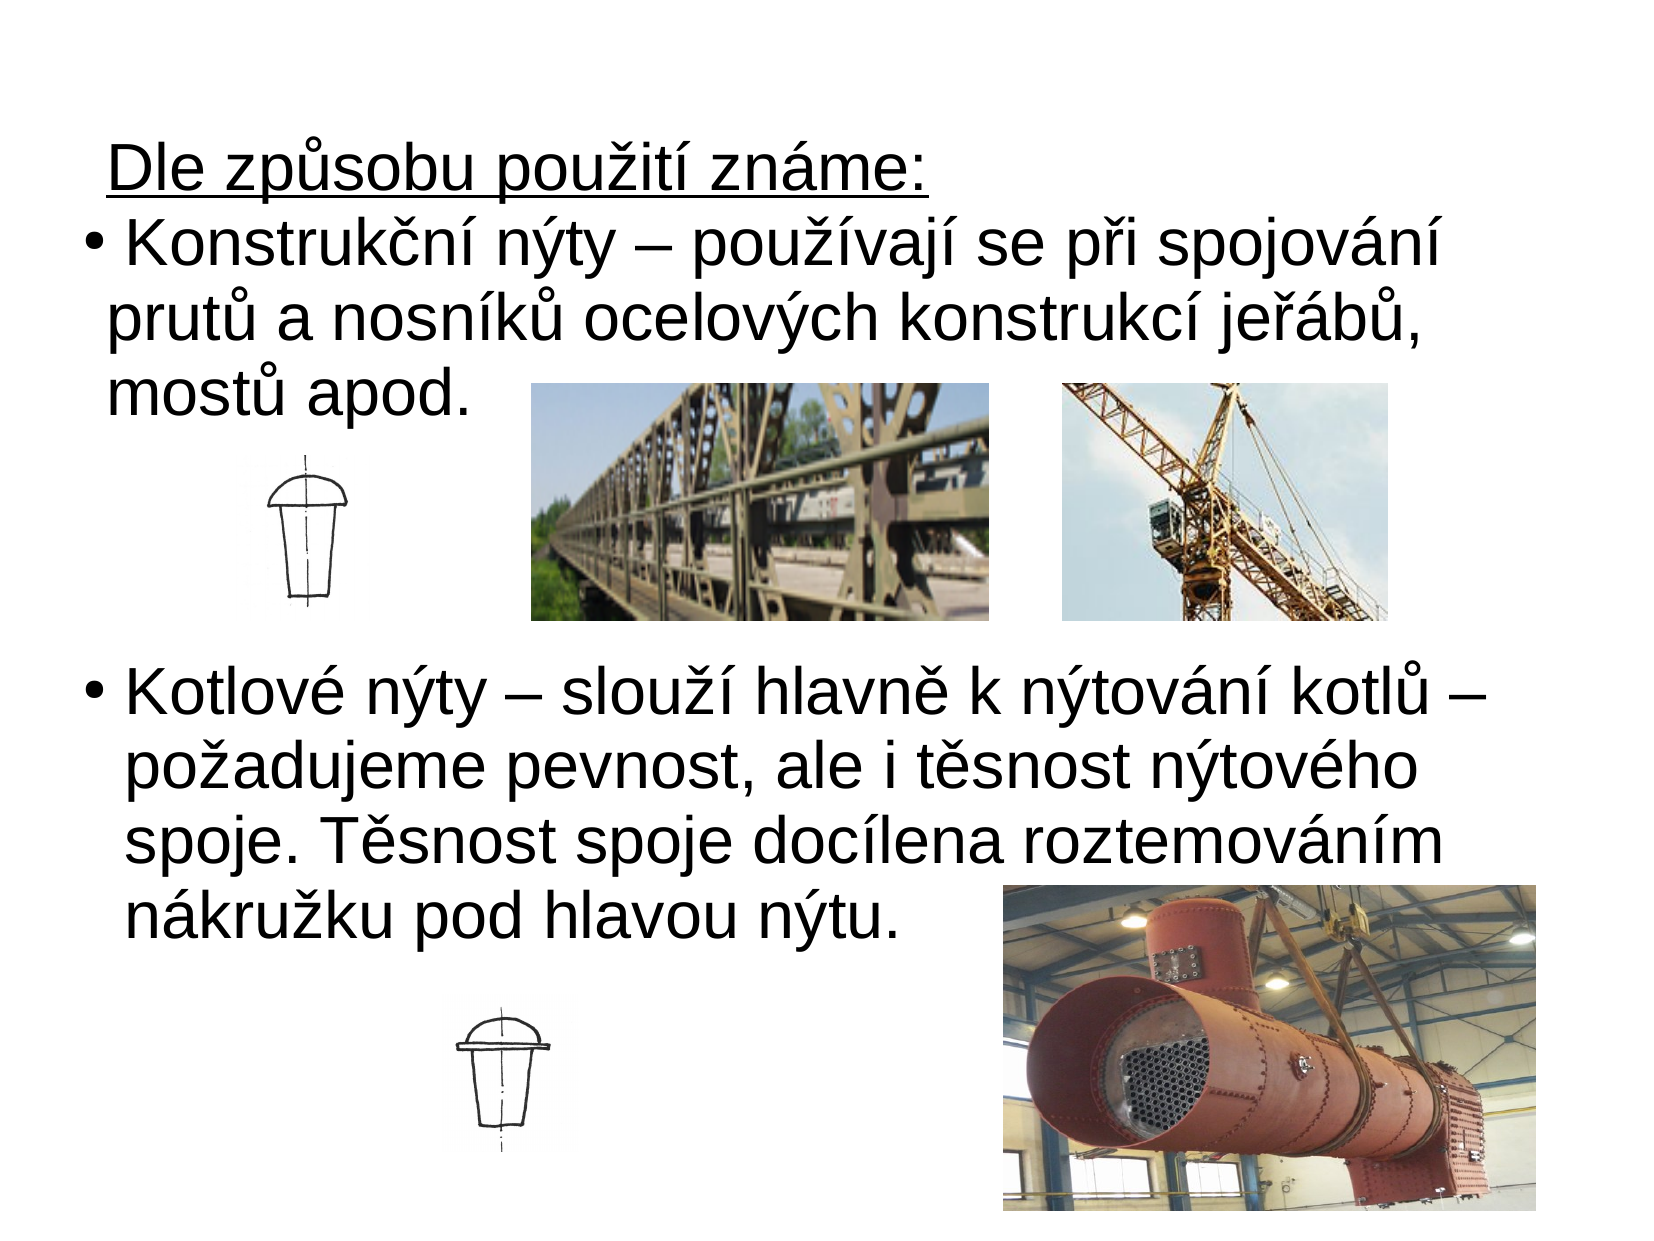

# Dle způsobu použití známe:
 Konstrukční nýty – používají se při spojování
prutů a nosníků ocelových konstrukcí jeřábů,
mostů apod.
 Kotlové nýty – slouží hlavně k nýtování kotlů –
 požadujeme pevnost, ale i těsnost nýtového
 spoje. Těsnost spoje docílena roztemováním
 nákružku pod hlavou nýtu.